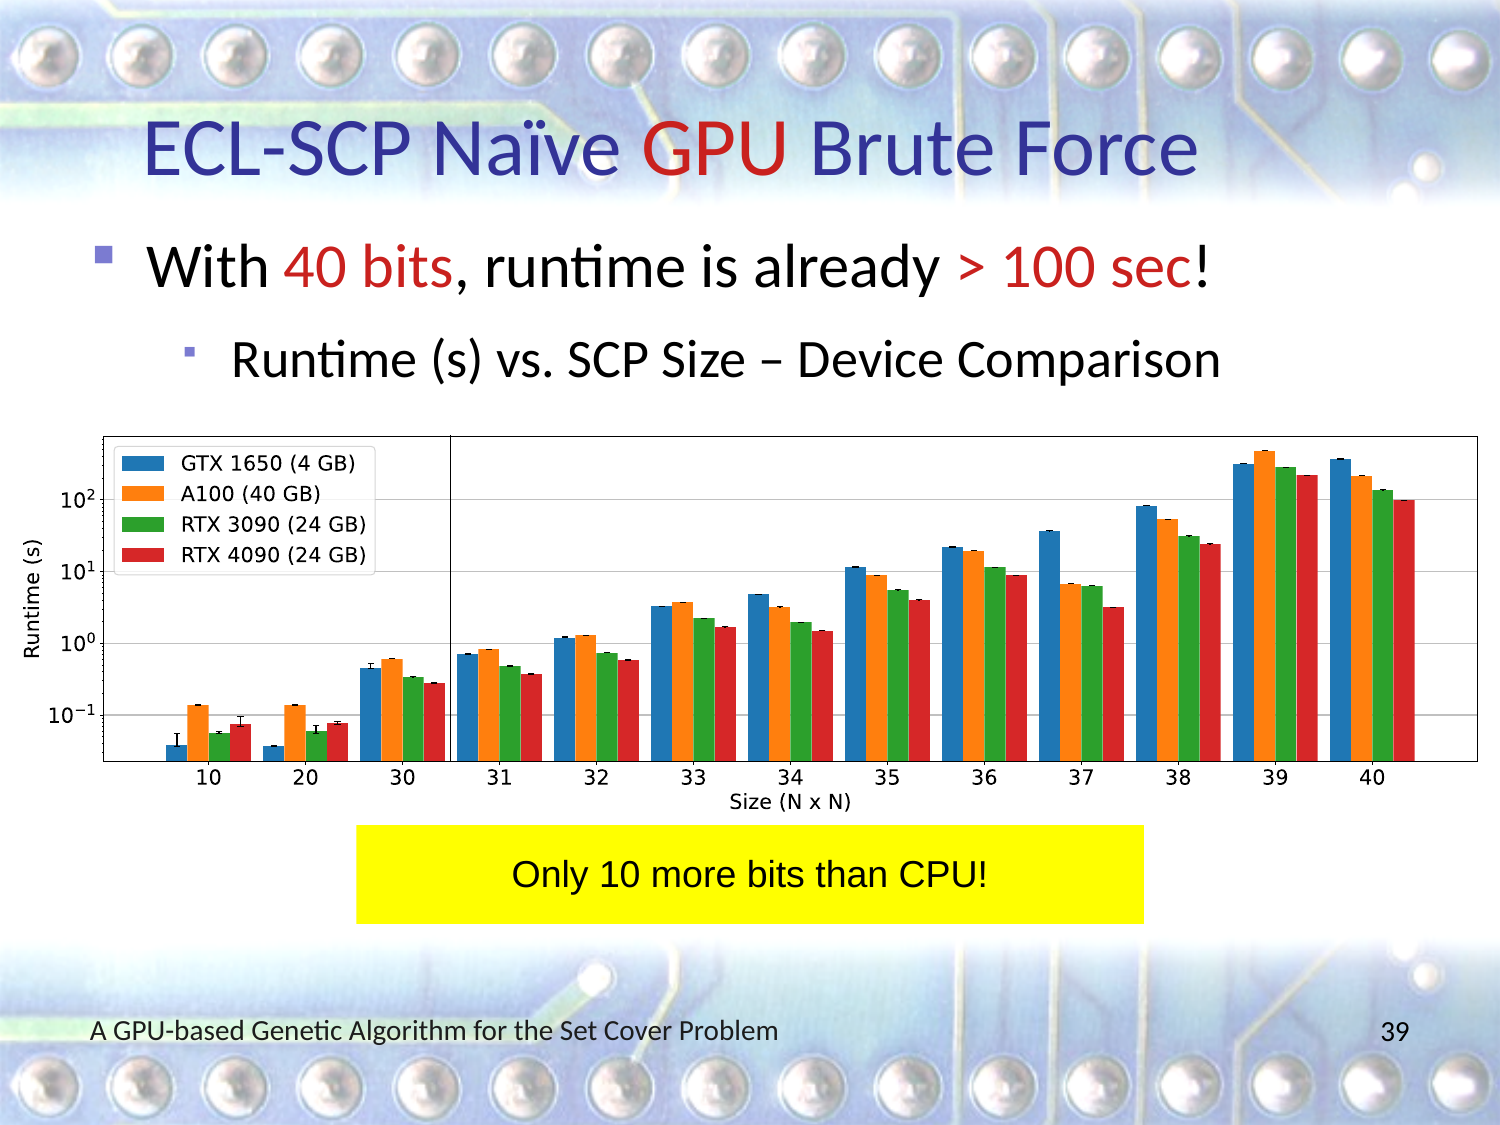

ECL-SCP Naïve GPU Brute Force
# With 40 bits, runtime is already > 100 sec!
Runtime (s) vs. SCP Size – Device Comparison
Only 10 more bits than CPU!
A GPU-based Genetic Algorithm for the Set Cover Problem
39